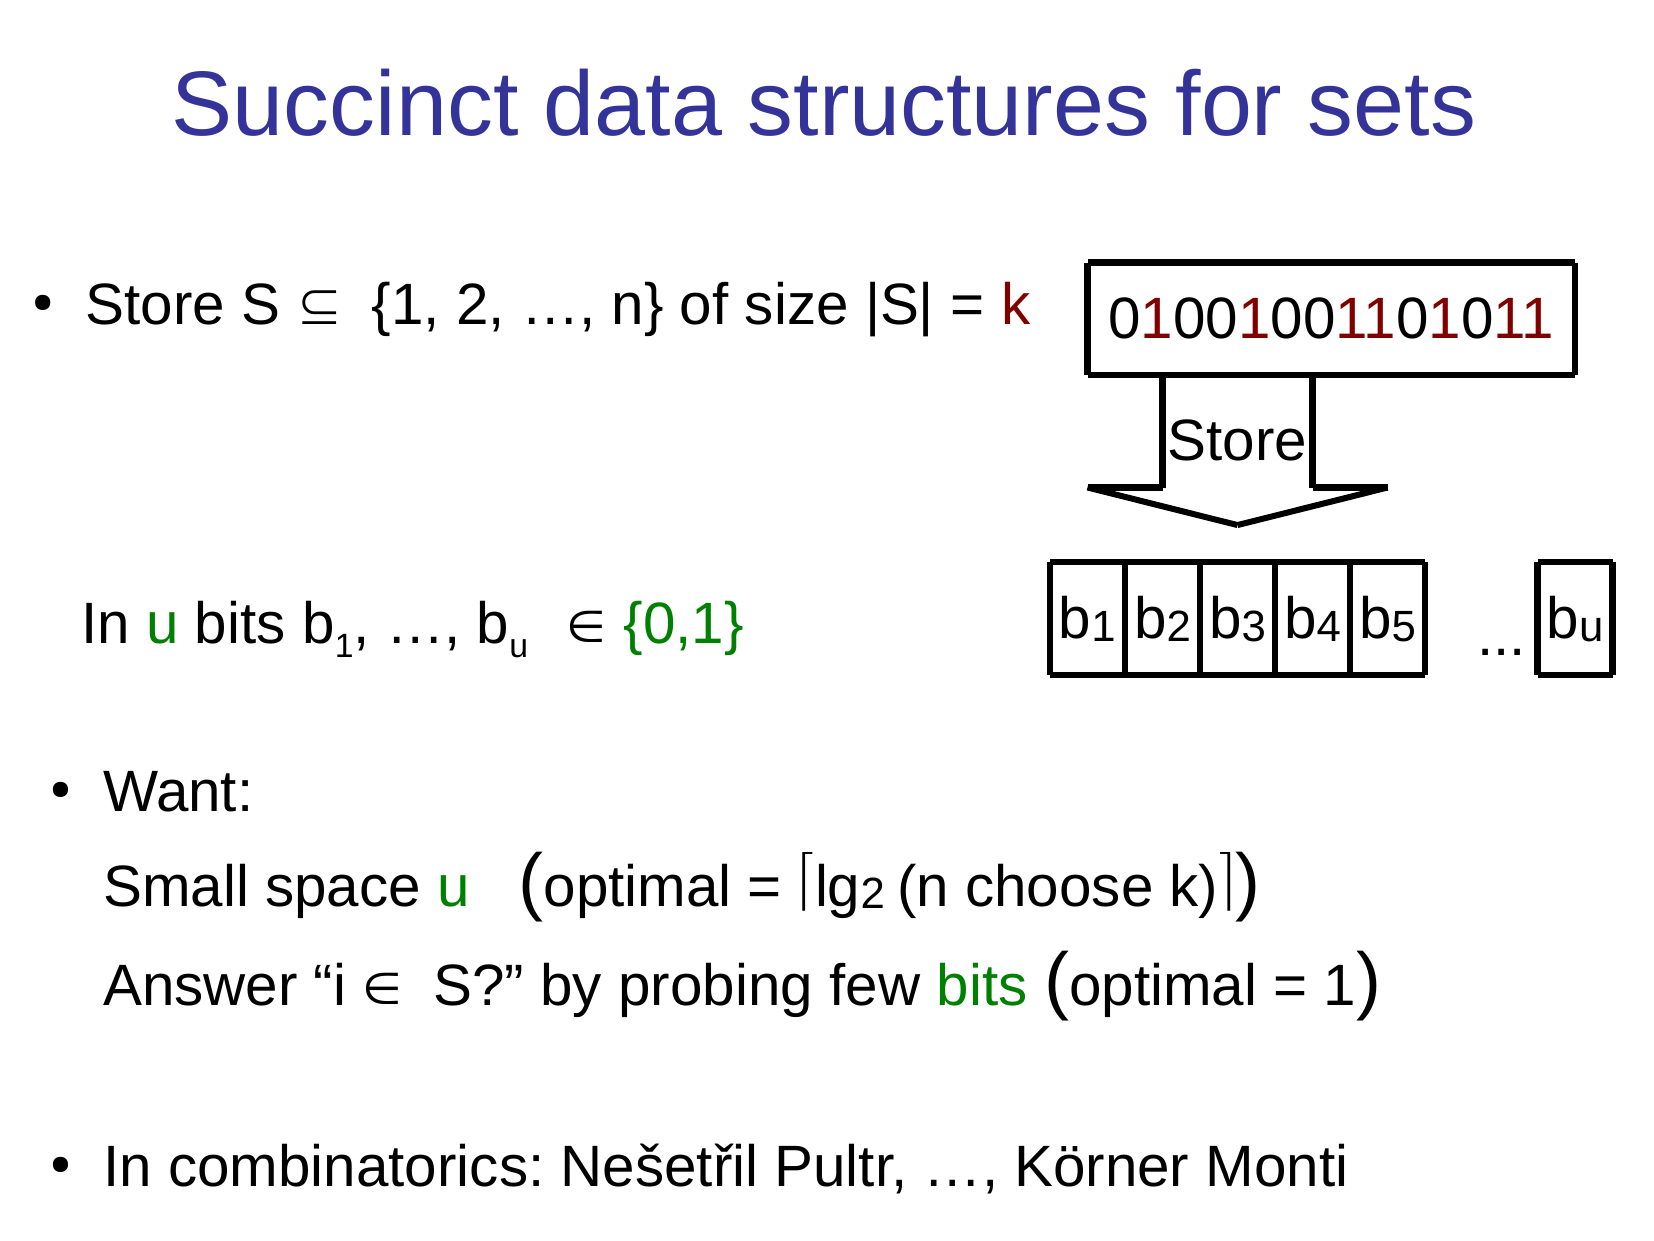

Succinct data structures for sets
# Store S  {1, 2, …, n} of size |S| = k
 In u bits b1, …, bu  {0,1}
Want:
Small space u (optimal = lg2 (n choose k))
Answer “i  S?” by probing few bits (optimal = 1)
In combinatorics: Nešetřil Pultr, …, Körner Monti
01001001101011
Store
b1
b2
b3
b4
b5
bu
...